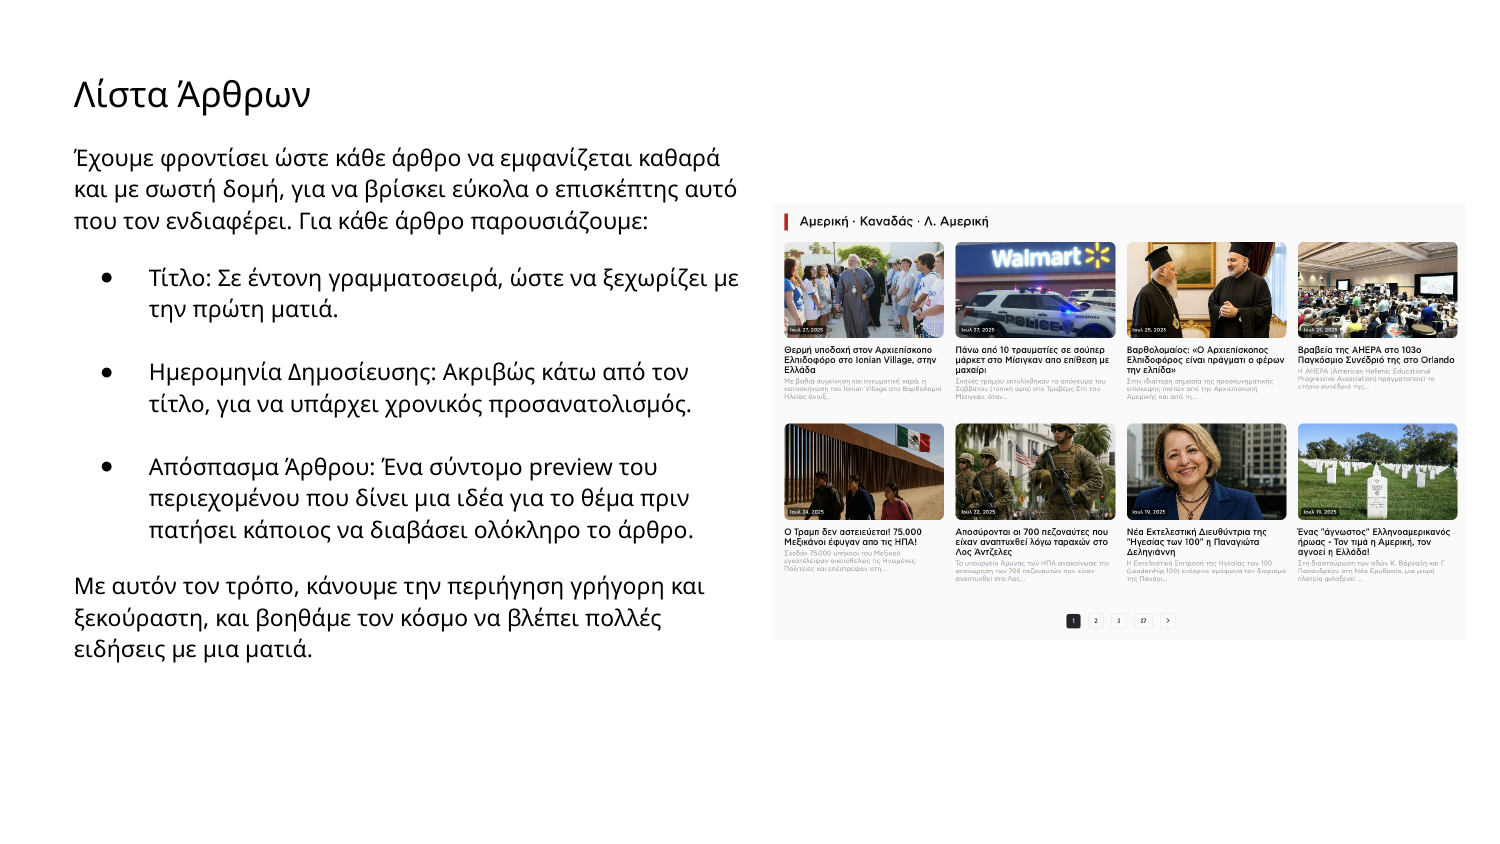

Λίστα Άρθρων
Έχουμε φροντίσει ώστε κάθε άρθρο να εμφανίζεται καθαρά και με σωστή δομή, για να βρίσκει εύκολα ο επισκέπτης αυτό που τον ενδιαφέρει. Για κάθε άρθρο παρουσιάζουμε:
Τίτλο: Σε έντονη γραμματοσειρά, ώστε να ξεχωρίζει με την πρώτη ματιά.
Ημερομηνία Δημοσίευσης: Ακριβώς κάτω από τον τίτλο, για να υπάρχει χρονικός προσανατολισμός.
Απόσπασμα Άρθρου: Ένα σύντομο preview του περιεχομένου που δίνει μια ιδέα για το θέμα πριν πατήσει κάποιος να διαβάσει ολόκληρο το άρθρο.
Με αυτόν τον τρόπο, κάνουμε την περιήγηση γρήγορη και ξεκούραστη, και βοηθάμε τον κόσμο να βλέπει πολλές ειδήσεις με μια ματιά.